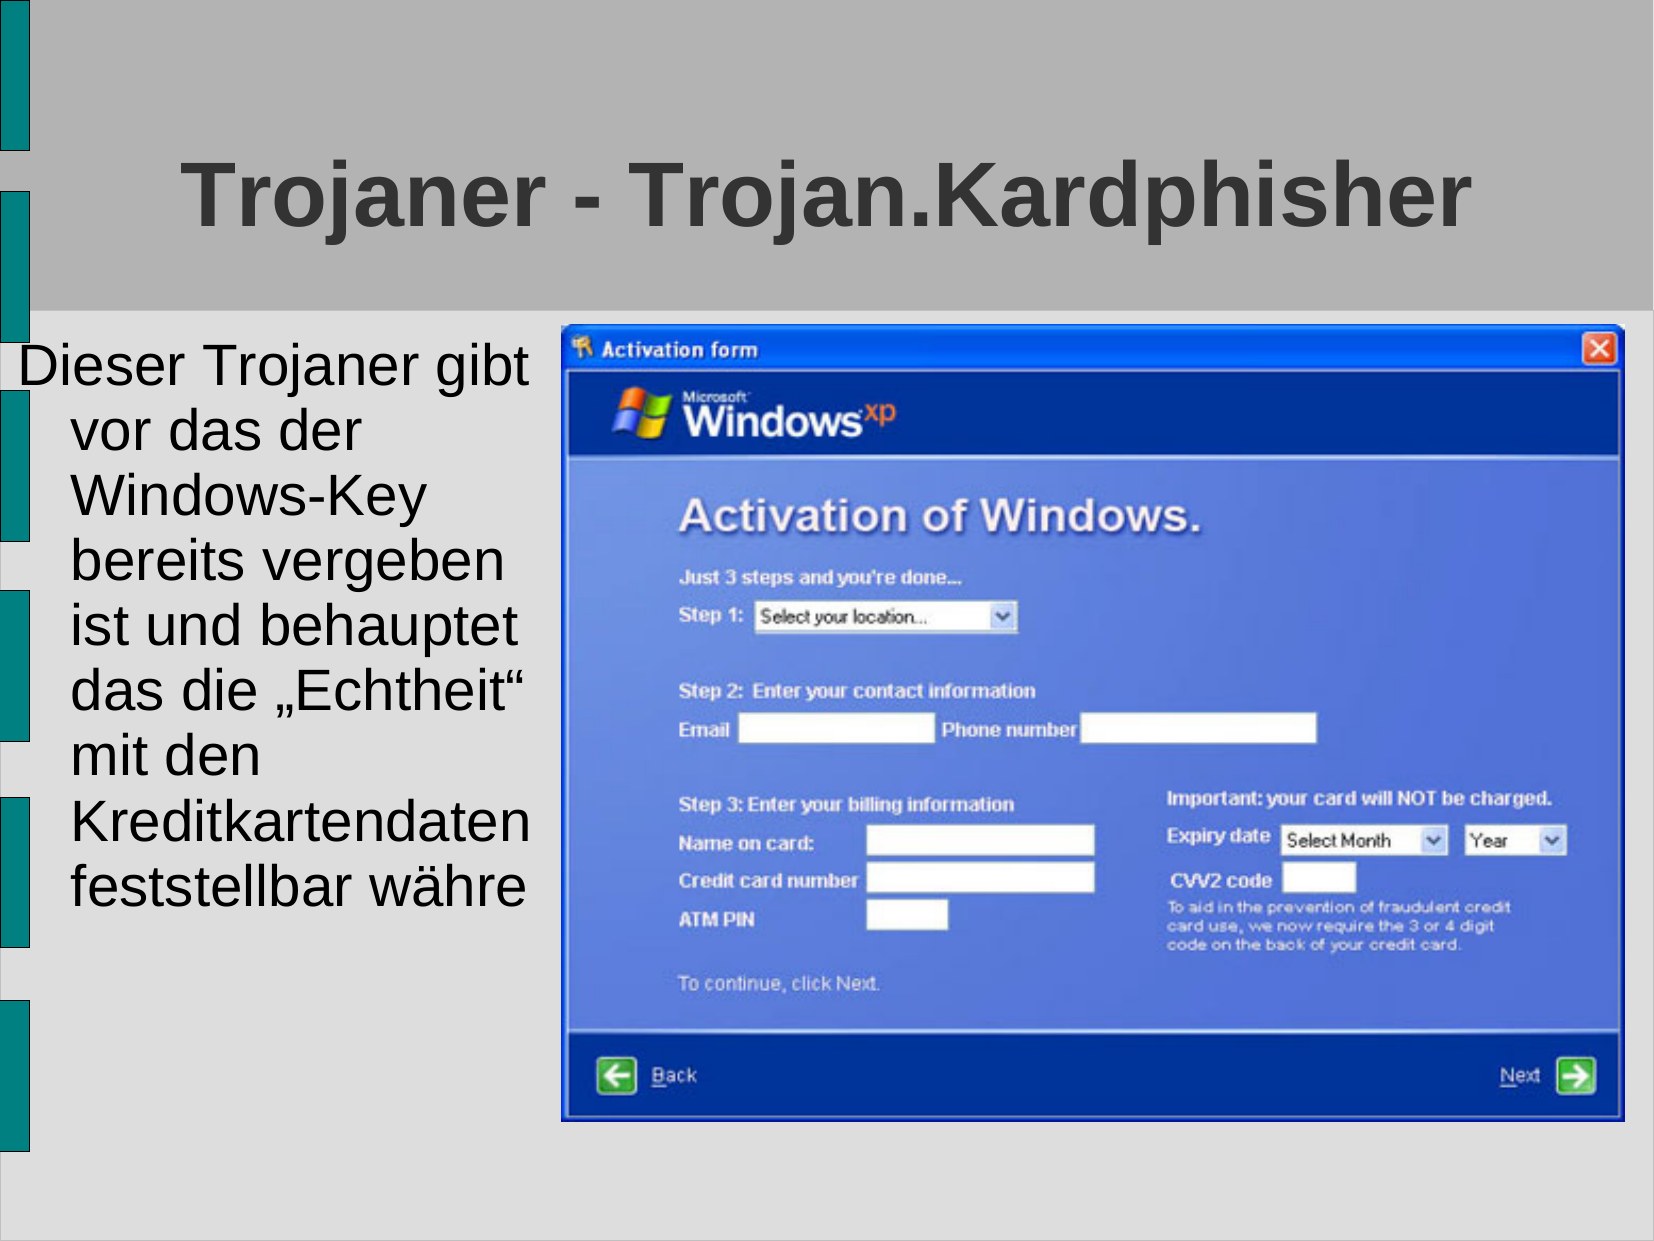

# Trojaner - Trojan.Kardphisher
Dieser Trojaner gibt vor das der Windows-Key bereits vergeben ist und behauptet das die „Echtheit“ mit den Kreditkartendaten feststellbar währe